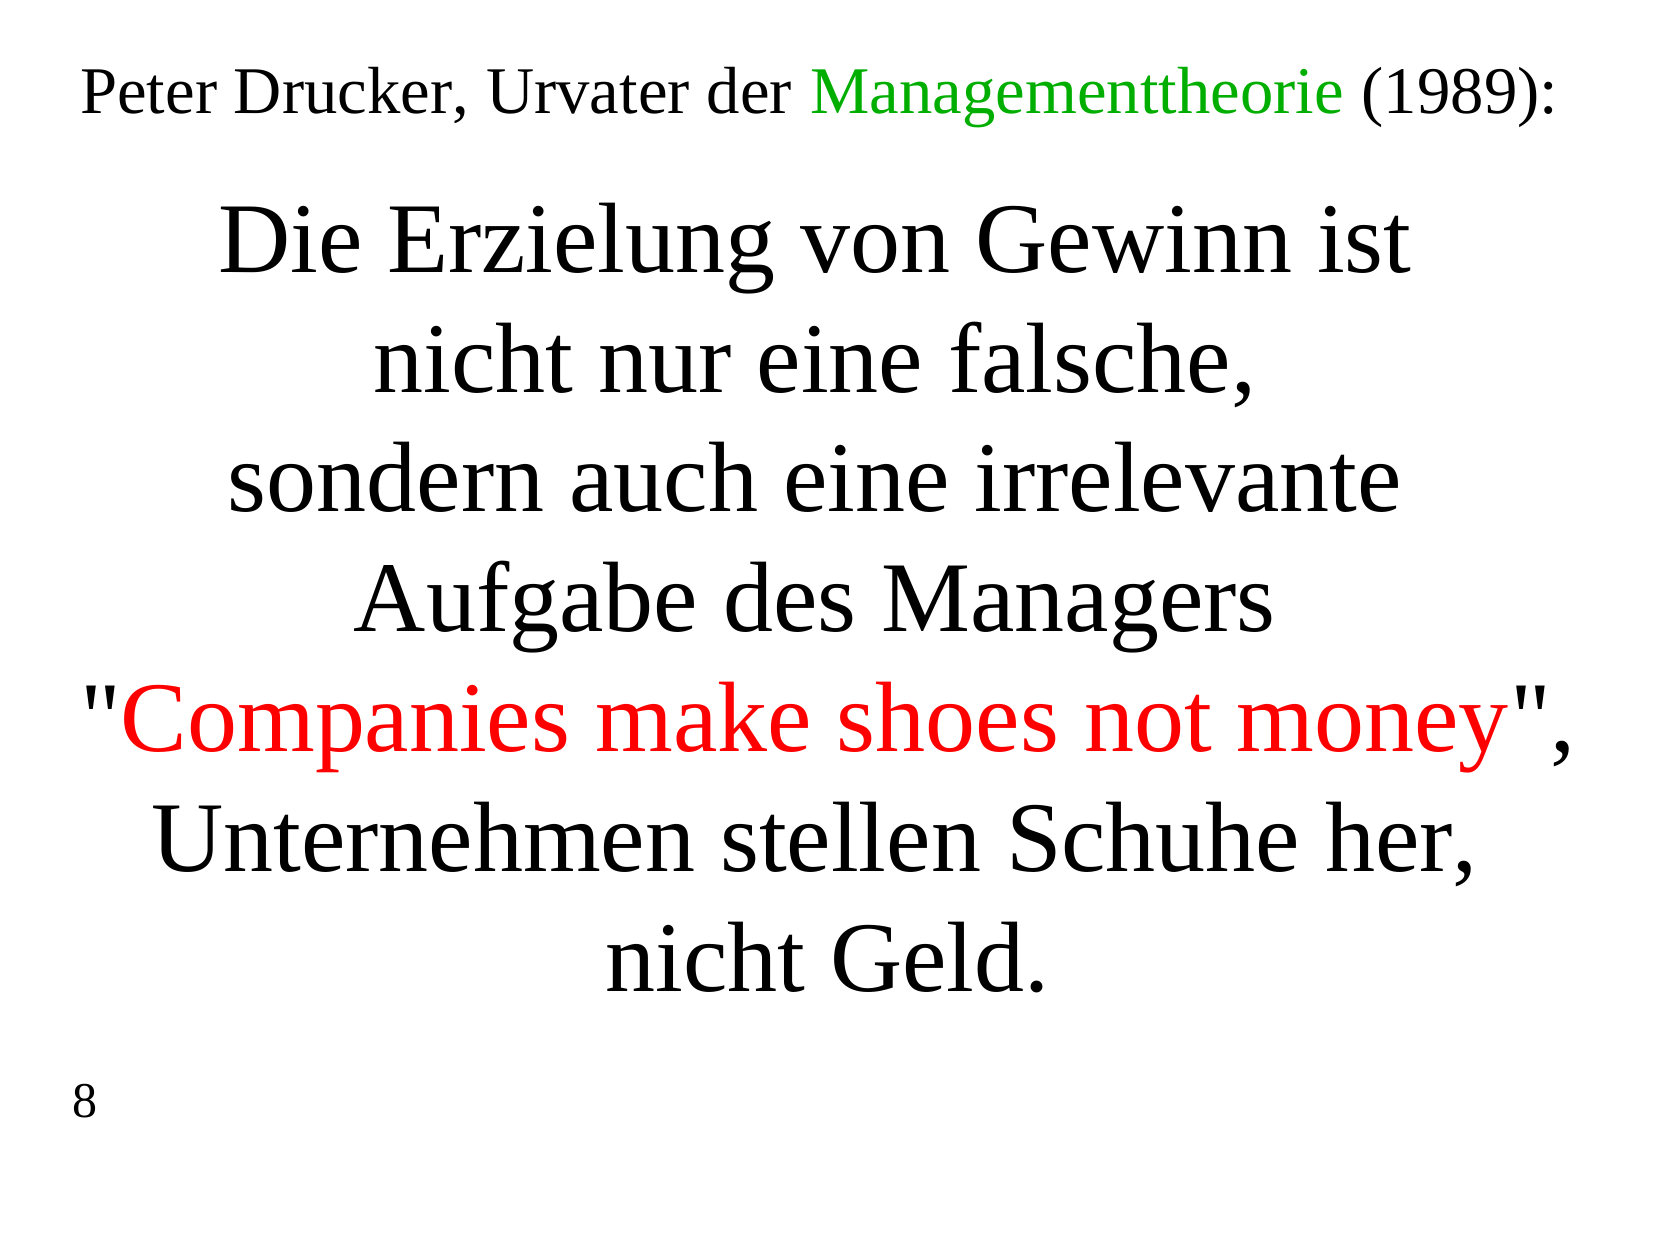

Peter Drucker, Urvater der Managementtheorie (1989):
Die Erzielung von Gewinn ist
nicht nur eine falsche,
sondern auch eine irrelevante
Aufgabe des Managers
 "Companies make shoes not money",
Unternehmen stellen Schuhe her,
nicht Geld.